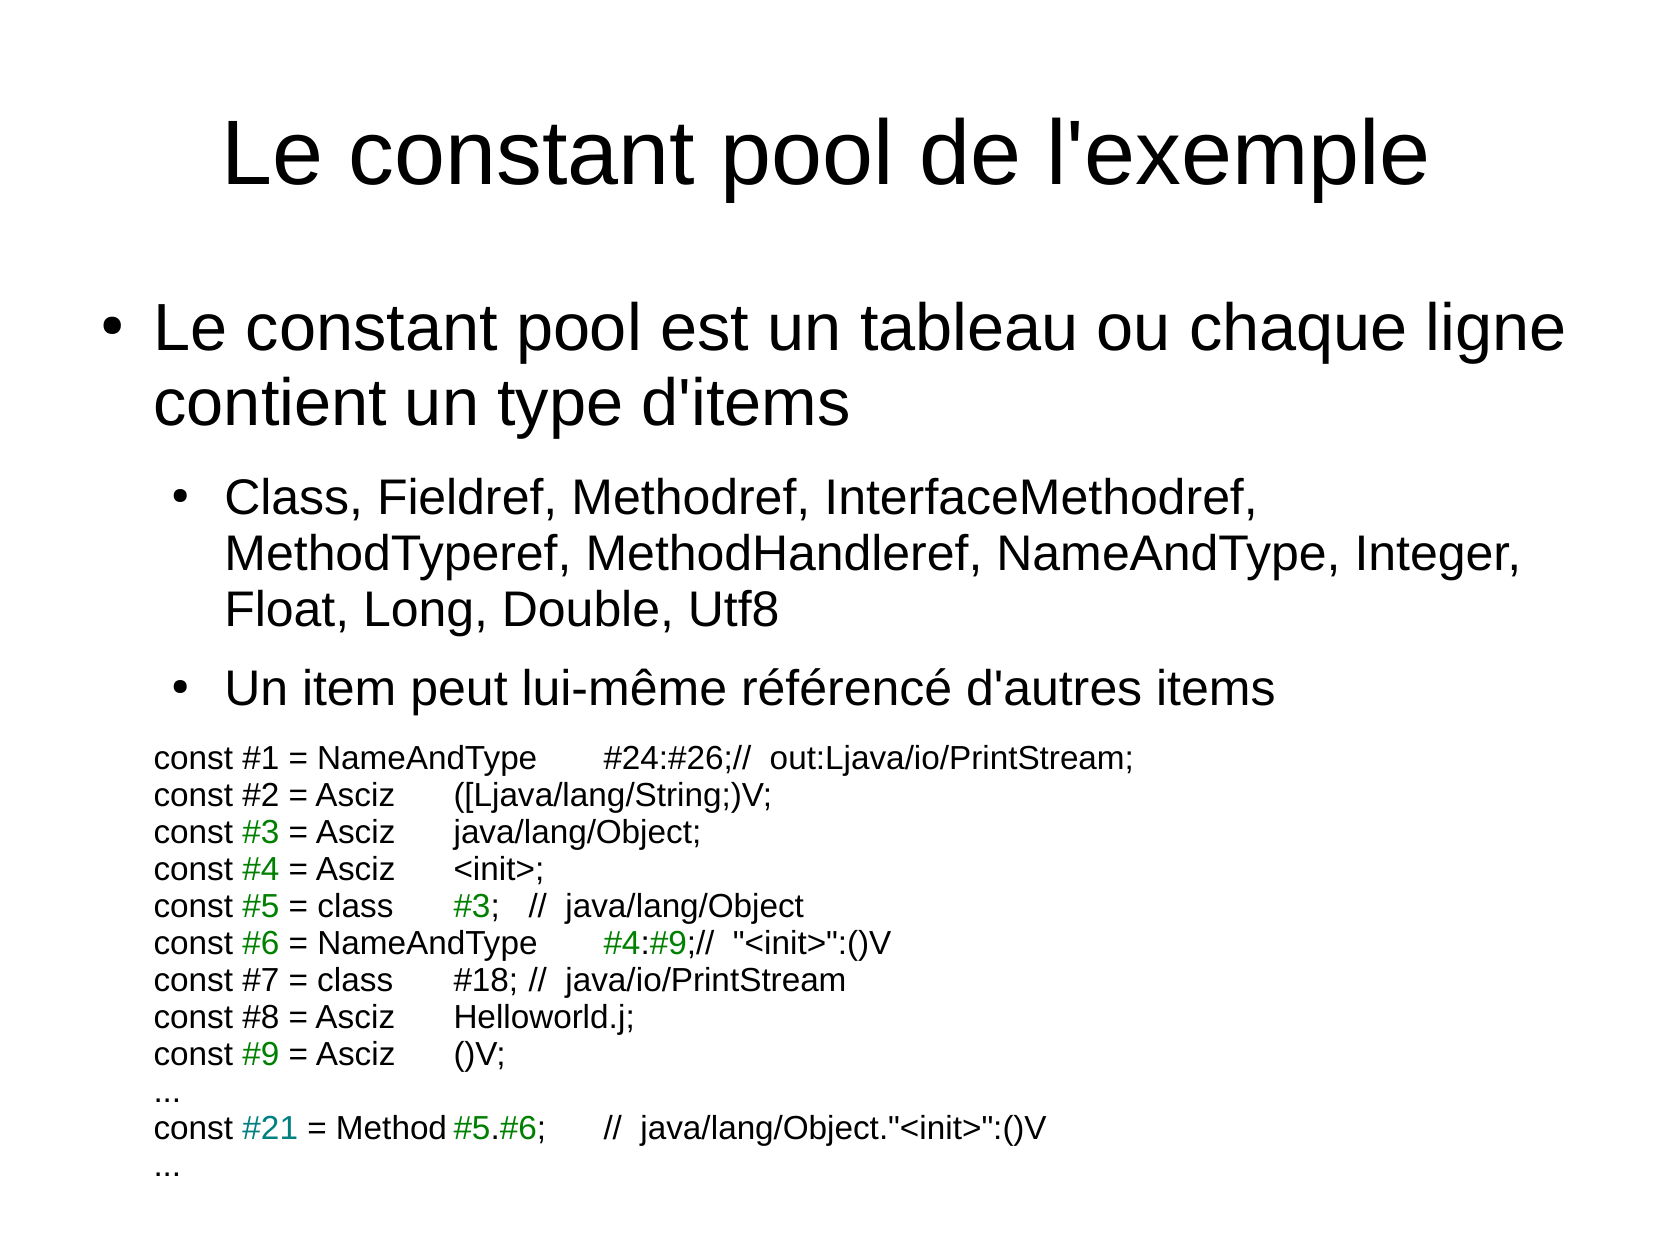

# Le constant pool de l'exemple
Le constant pool est un tableau ou chaque ligne contient un type d'items
Class, Fieldref, Methodref, InterfaceMethodref, MethodTyperef, MethodHandleref, NameAndType, Integer, Float, Long, Double, Utf8
Un item peut lui-même référencé d'autres items
const #1 = NameAndType	#24:#26;// out:Ljava/io/PrintStream;
const #2 = Asciz	([Ljava/lang/String;)V;
const #3 = Asciz	java/lang/Object;
const #4 = Asciz	<init>;
const #5 = class	#3;	// java/lang/Object
const #6 = NameAndType	#4:#9;// "<init>":()V
const #7 = class	#18;	// java/io/PrintStream
const #8 = Asciz	Helloworld.j;
const #9 = Asciz	()V;
...
const #21 = Method	#5.#6;	// java/lang/Object."<init>":()V
...